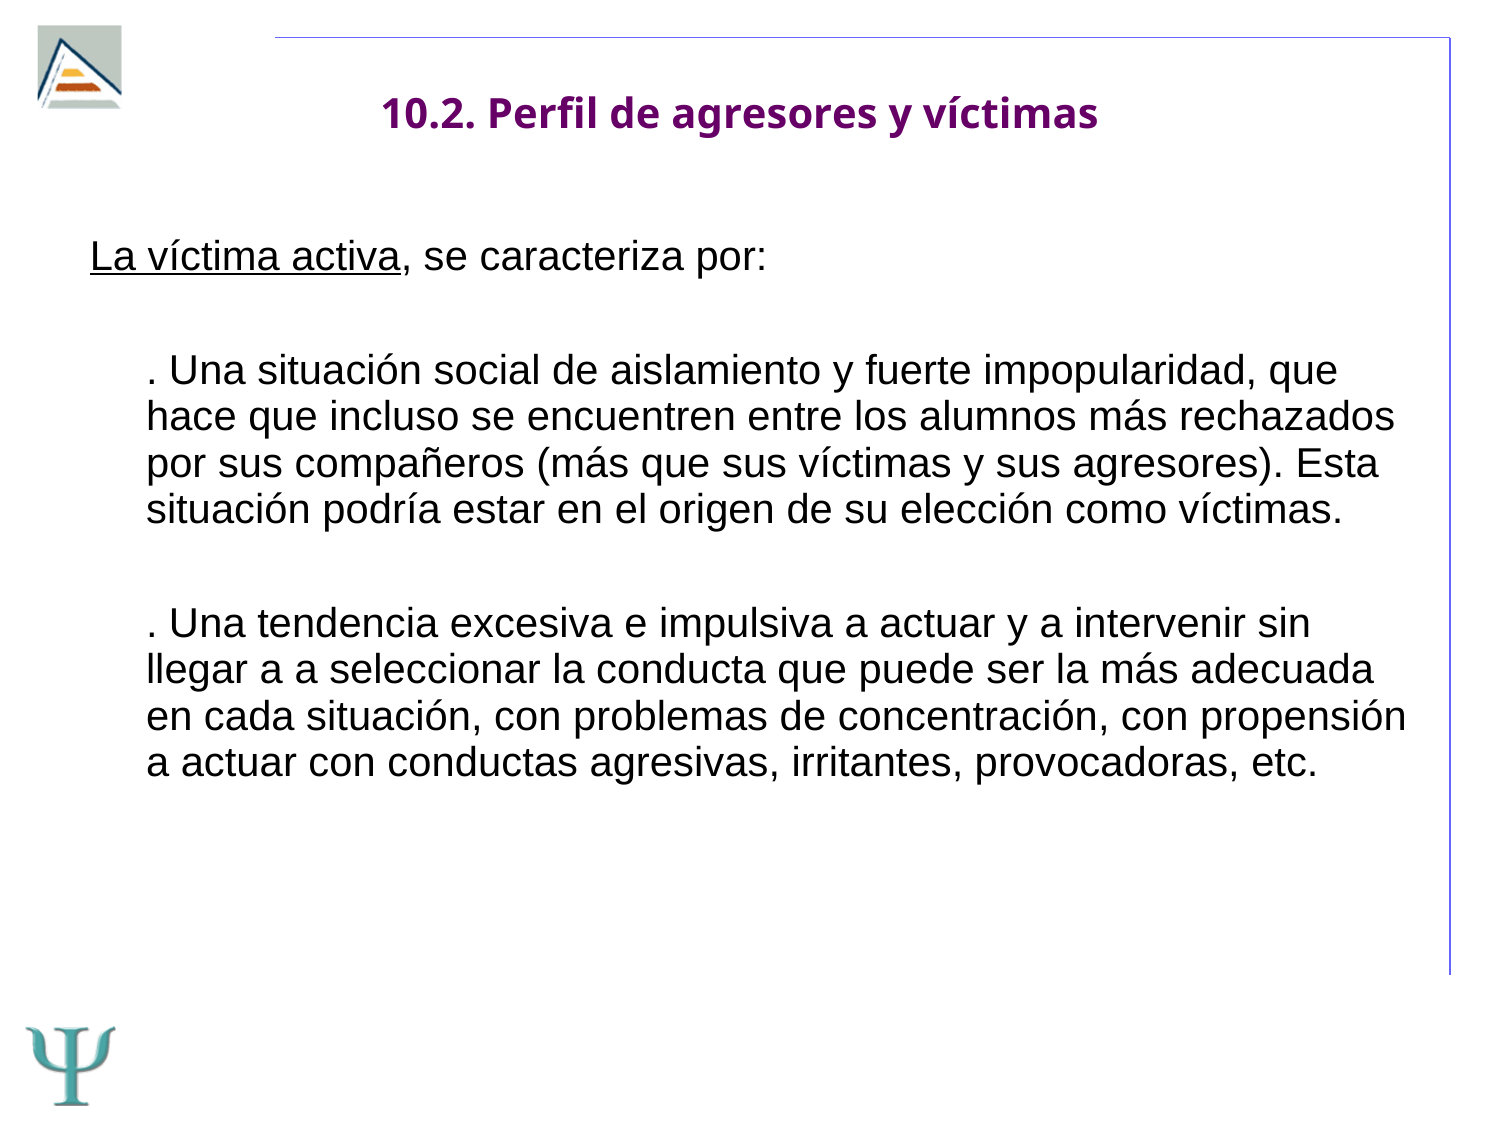

# 10.2. Perfil de agresores y víctimas
La víctima activa, se caracteriza por:
	. Una situación social de aislamiento y fuerte impopularidad, que hace que incluso se encuentren entre los alumnos más rechazados por sus compañeros (más que sus víctimas y sus agresores). Esta situación podría estar en el origen de su elección como víctimas.
	. Una tendencia excesiva e impulsiva a actuar y a intervenir sin llegar a a seleccionar la conducta que puede ser la más adecuada en cada situación, con problemas de concentración, con propensión a actuar con conductas agresivas, irritantes, provocadoras, etc.